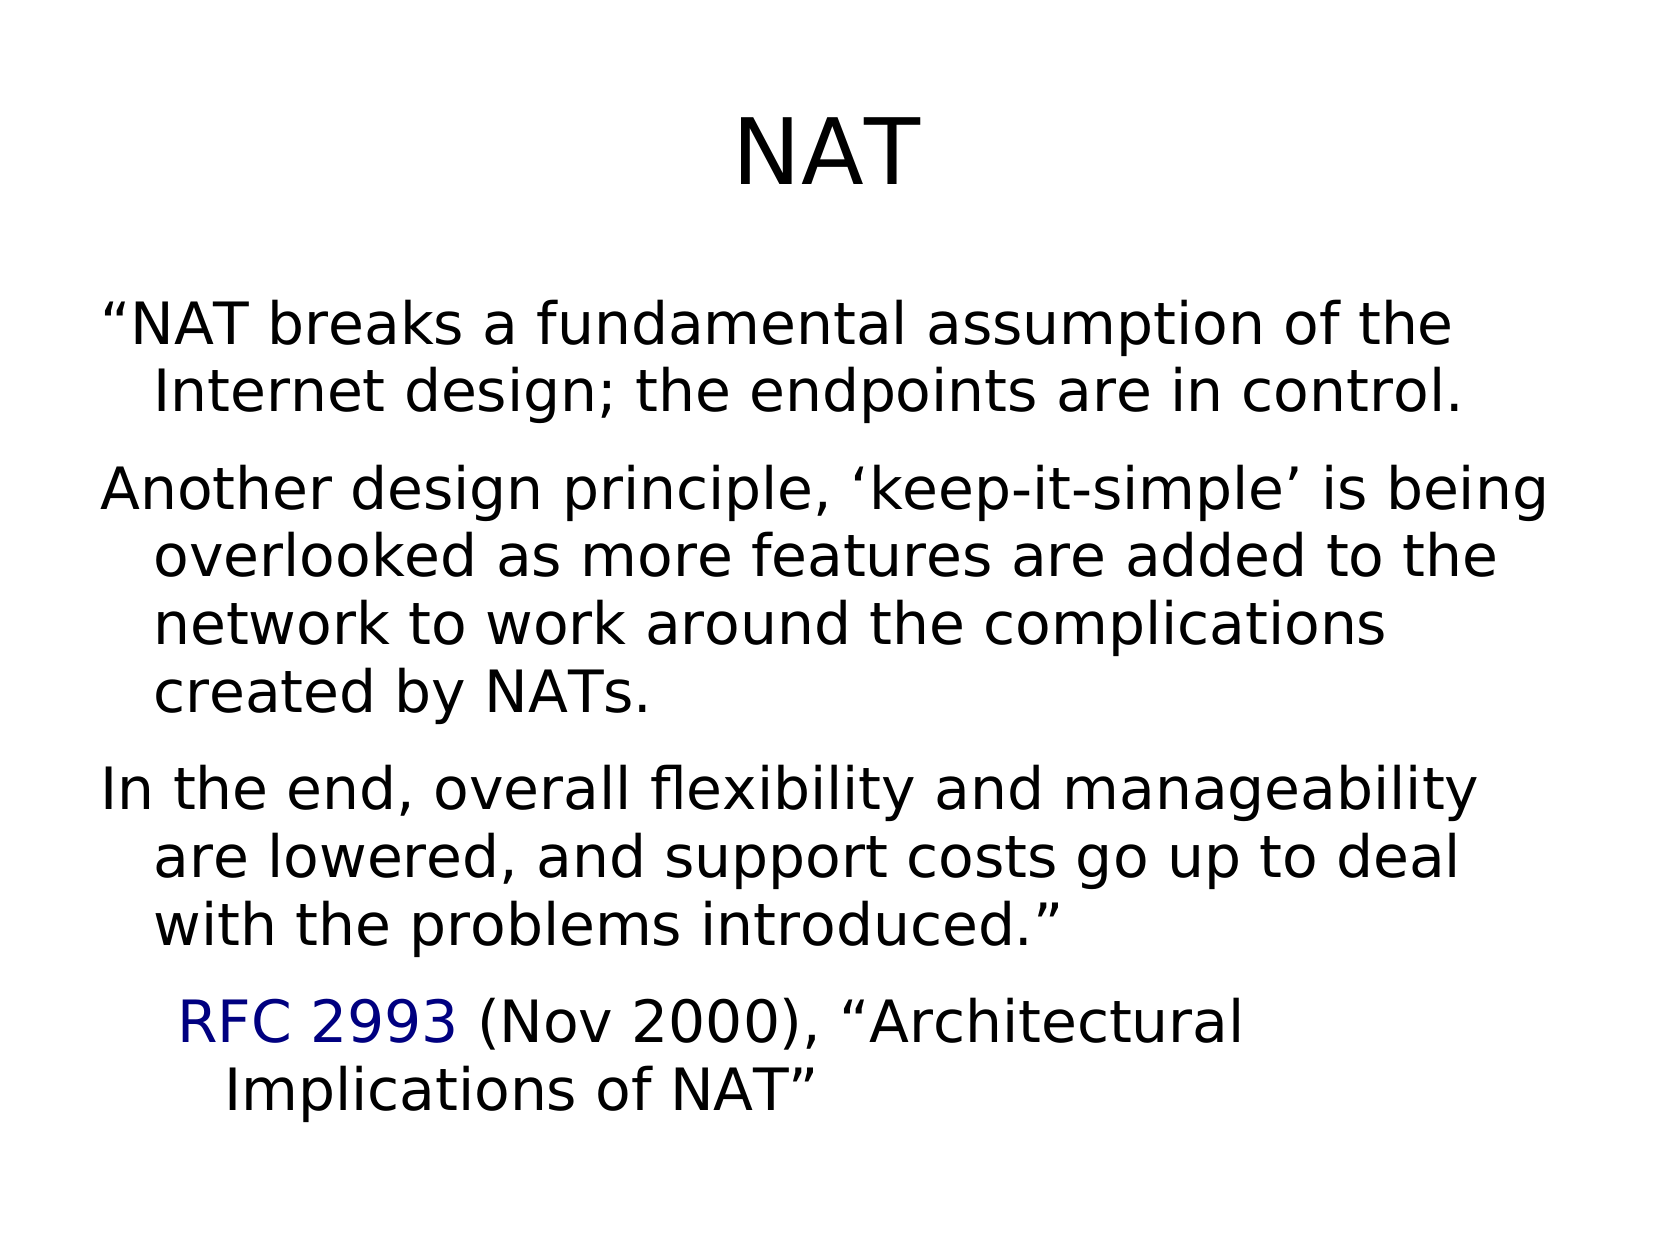

# NAT
“NAT breaks a fundamental assumption of the Internet design; the endpoints are in control.
Another design principle, ‘keep-it-simple’ is being overlooked as more features are added to the network to work around the complications created by NATs.
In the end, overall flexibility and manageability are lowered, and support costs go up to deal with the problems introduced.”
RFC 2993 (Nov 2000), “Architectural Implications of NAT”